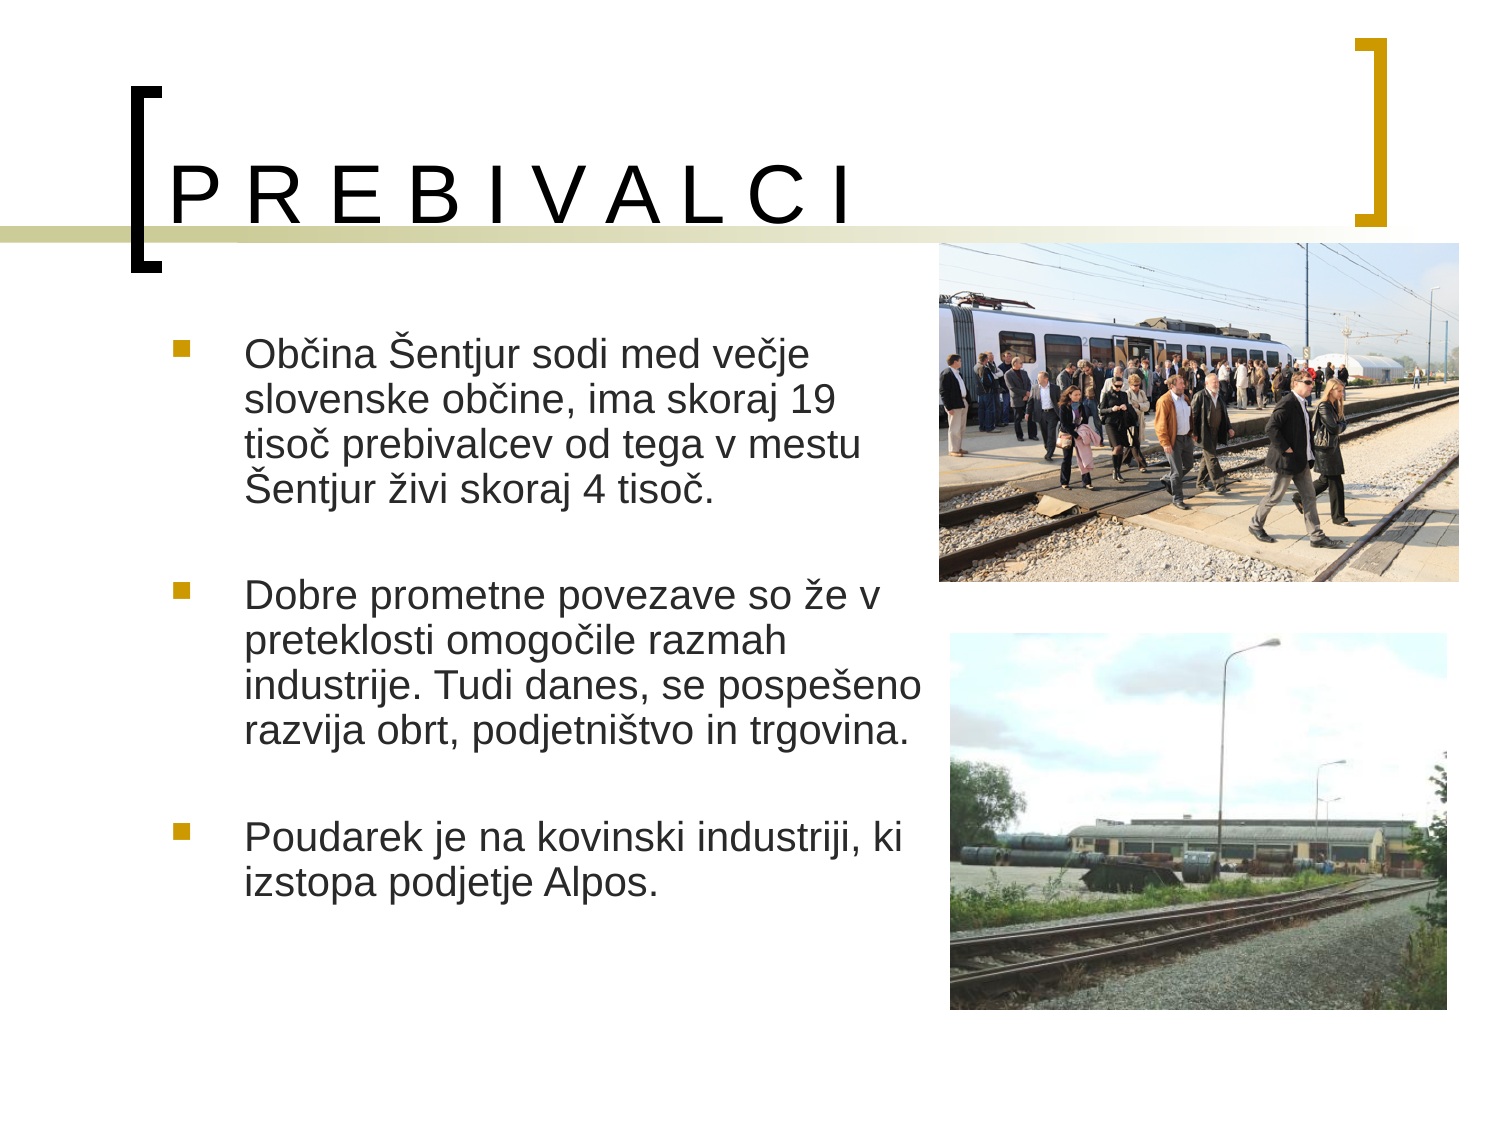

# P R E B I V A L C I
Občina Šentjur sodi med večje slovenske občine, ima skoraj 19 tisoč prebivalcev od tega v mestu Šentjur živi skoraj 4 tisoč.
Dobre prometne povezave so že v preteklosti omogočile razmah industrije. Tudi danes, se pospešeno razvija obrt, podjetništvo in trgovina.
Poudarek je na kovinski industriji, ki izstopa podjetje Alpos.